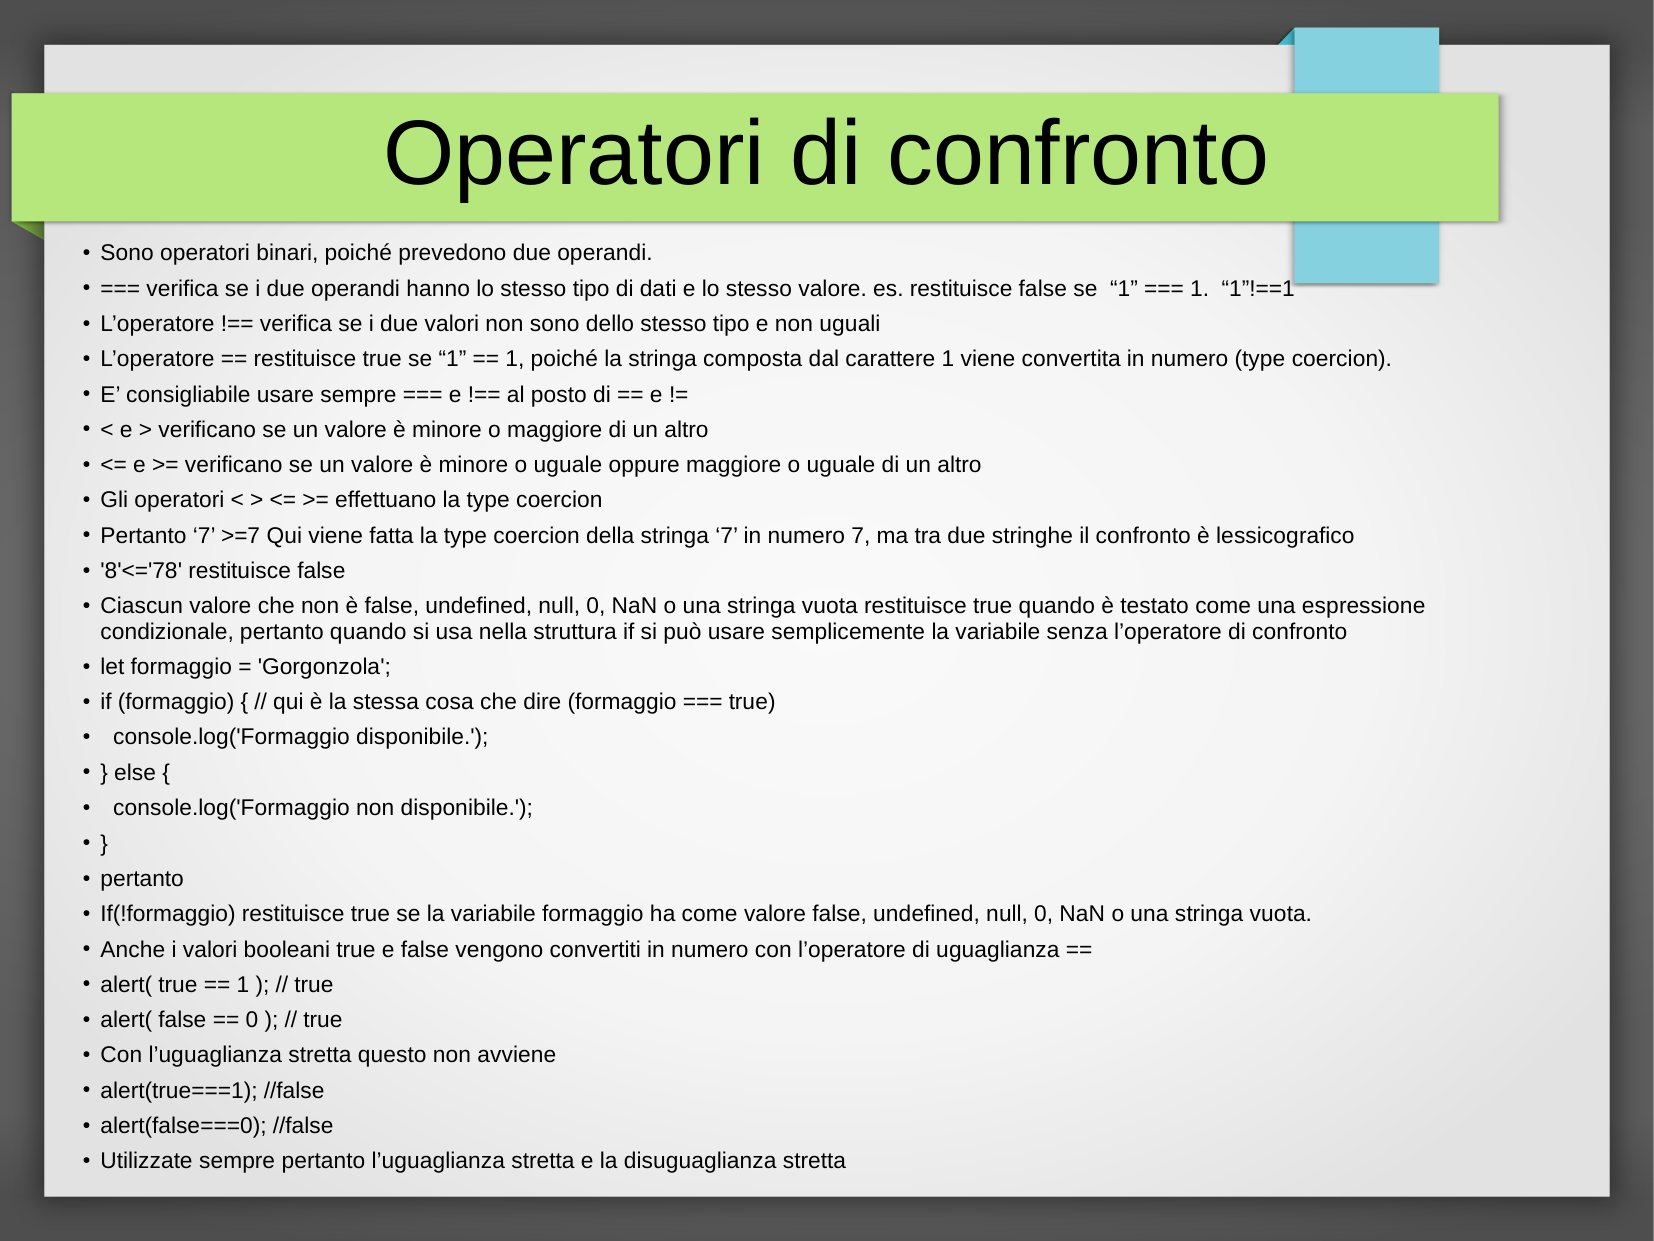

# Operatori di confronto
Sono operatori binari, poiché prevedono due operandi.
=== verifica se i due operandi hanno lo stesso tipo di dati e lo stesso valore. es. restituisce false se “1” === 1. “1”!==1
L’operatore !== verifica se i due valori non sono dello stesso tipo e non uguali
L’operatore == restituisce true se “1” == 1, poiché la stringa composta dal carattere 1 viene convertita in numero (type coercion).
E’ consigliabile usare sempre === e !== al posto di == e !=
< e > verificano se un valore è minore o maggiore di un altro
<= e >= verificano se un valore è minore o uguale oppure maggiore o uguale di un altro
Gli operatori < > <= >= effettuano la type coercion
Pertanto ‘7’ >=7 Qui viene fatta la type coercion della stringa ‘7’ in numero 7, ma tra due stringhe il confronto è lessicografico
'8'<='78' restituisce false
Ciascun valore che non è false, undefined, null, 0, NaN o una stringa vuota restituisce true quando è testato come una espressione condizionale, pertanto quando si usa nella struttura if si può usare semplicemente la variabile senza l’operatore di confronto
let formaggio = 'Gorgonzola';
if (formaggio) { // qui è la stessa cosa che dire (formaggio === true)
 console.log('Formaggio disponibile.');
} else {
 console.log('Formaggio non disponibile.');
}
pertanto
If(!formaggio) restituisce true se la variabile formaggio ha come valore false, undefined, null, 0, NaN o una stringa vuota.
Anche i valori booleani true e false vengono convertiti in numero con l’operatore di uguaglianza ==
alert( true == 1 ); // true
alert( false == 0 ); // true
Con l’uguaglianza stretta questo non avviene
alert(true===1); //false
alert(false===0); //false
Utilizzate sempre pertanto l’uguaglianza stretta e la disuguaglianza stretta